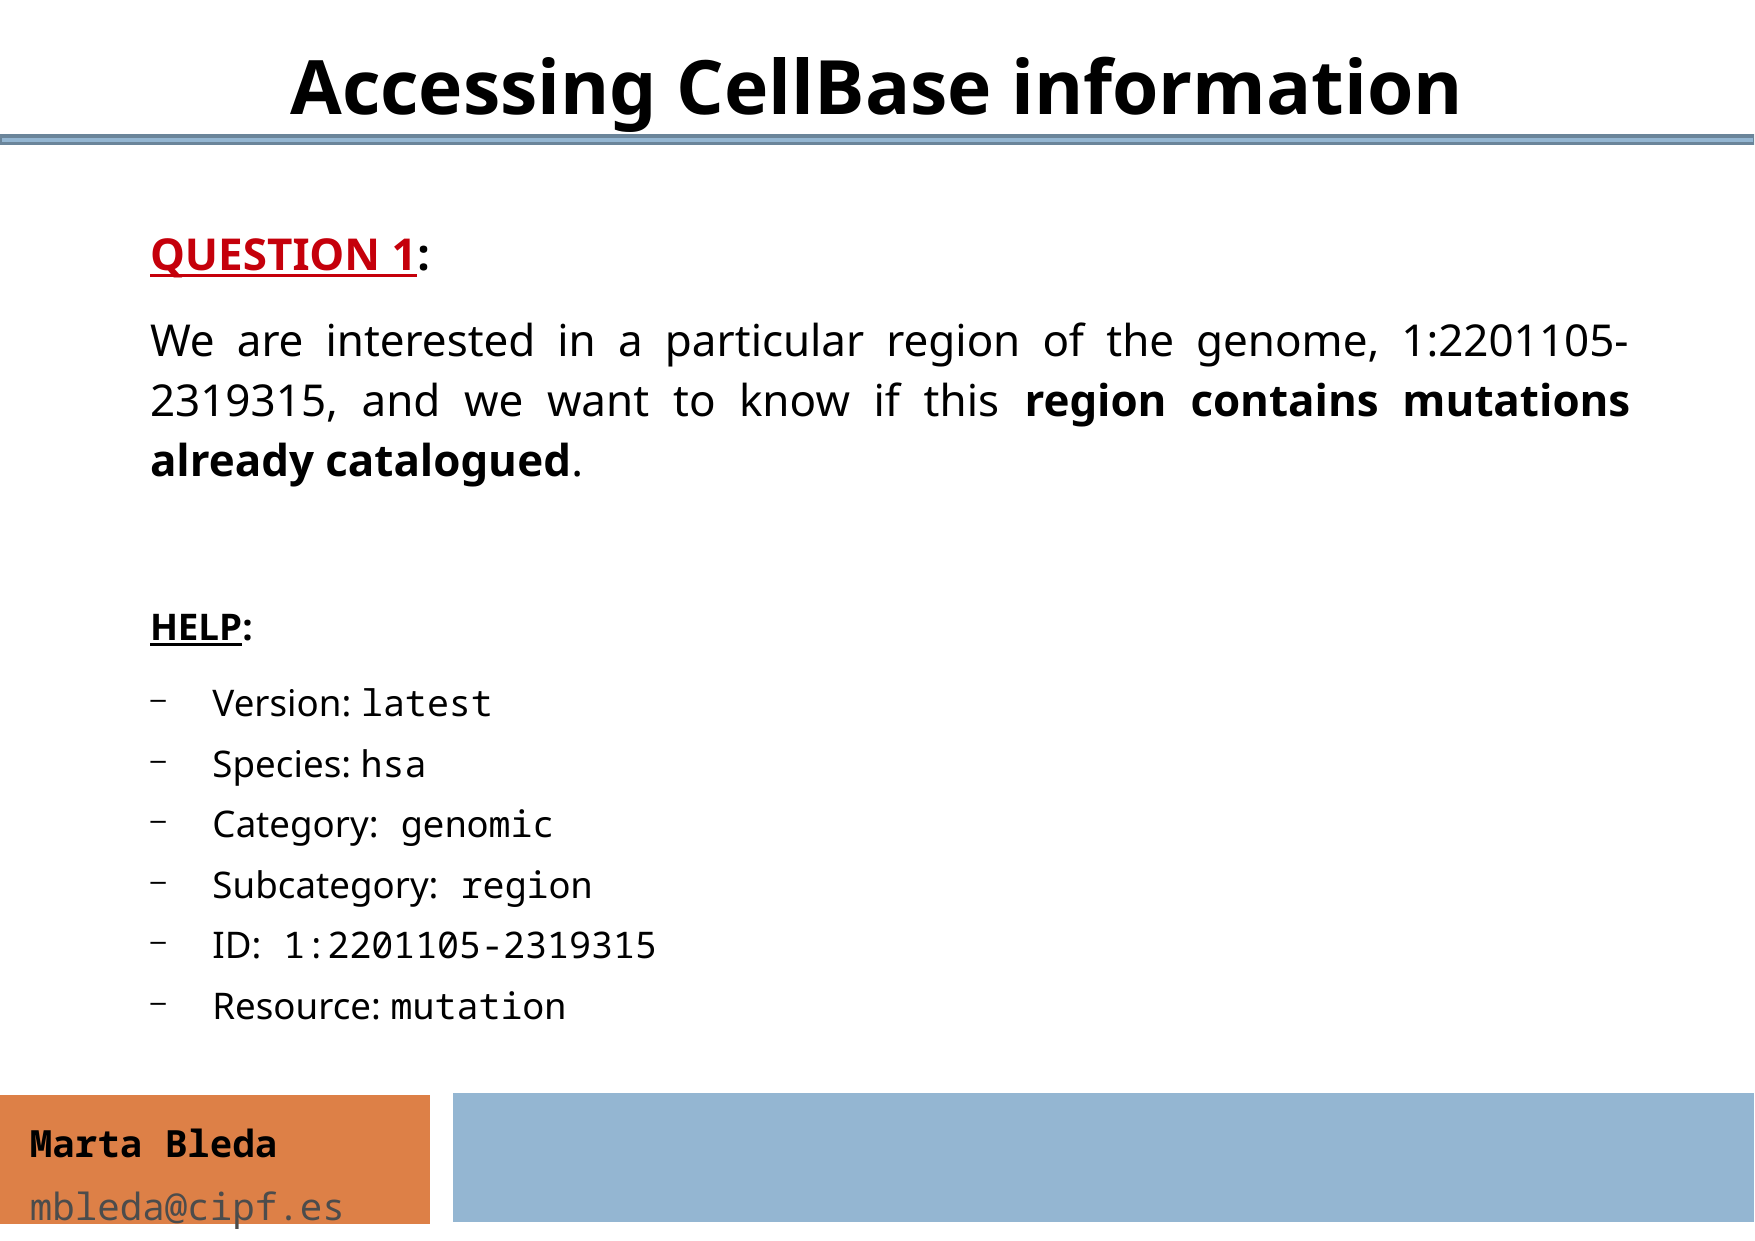

Accessing CellBase information
# QUESTION 1:
We are interested in a particular region of the genome, 1:2201105-2319315, and we want to know if this region contains mutations already catalogued.
HELP:
Version: latest
Species: hsa
Category: genomic
Subcategory: region
ID: 1:2201105-2319315
Resource: mutation
Marta Bleda
mbleda@cipf.es